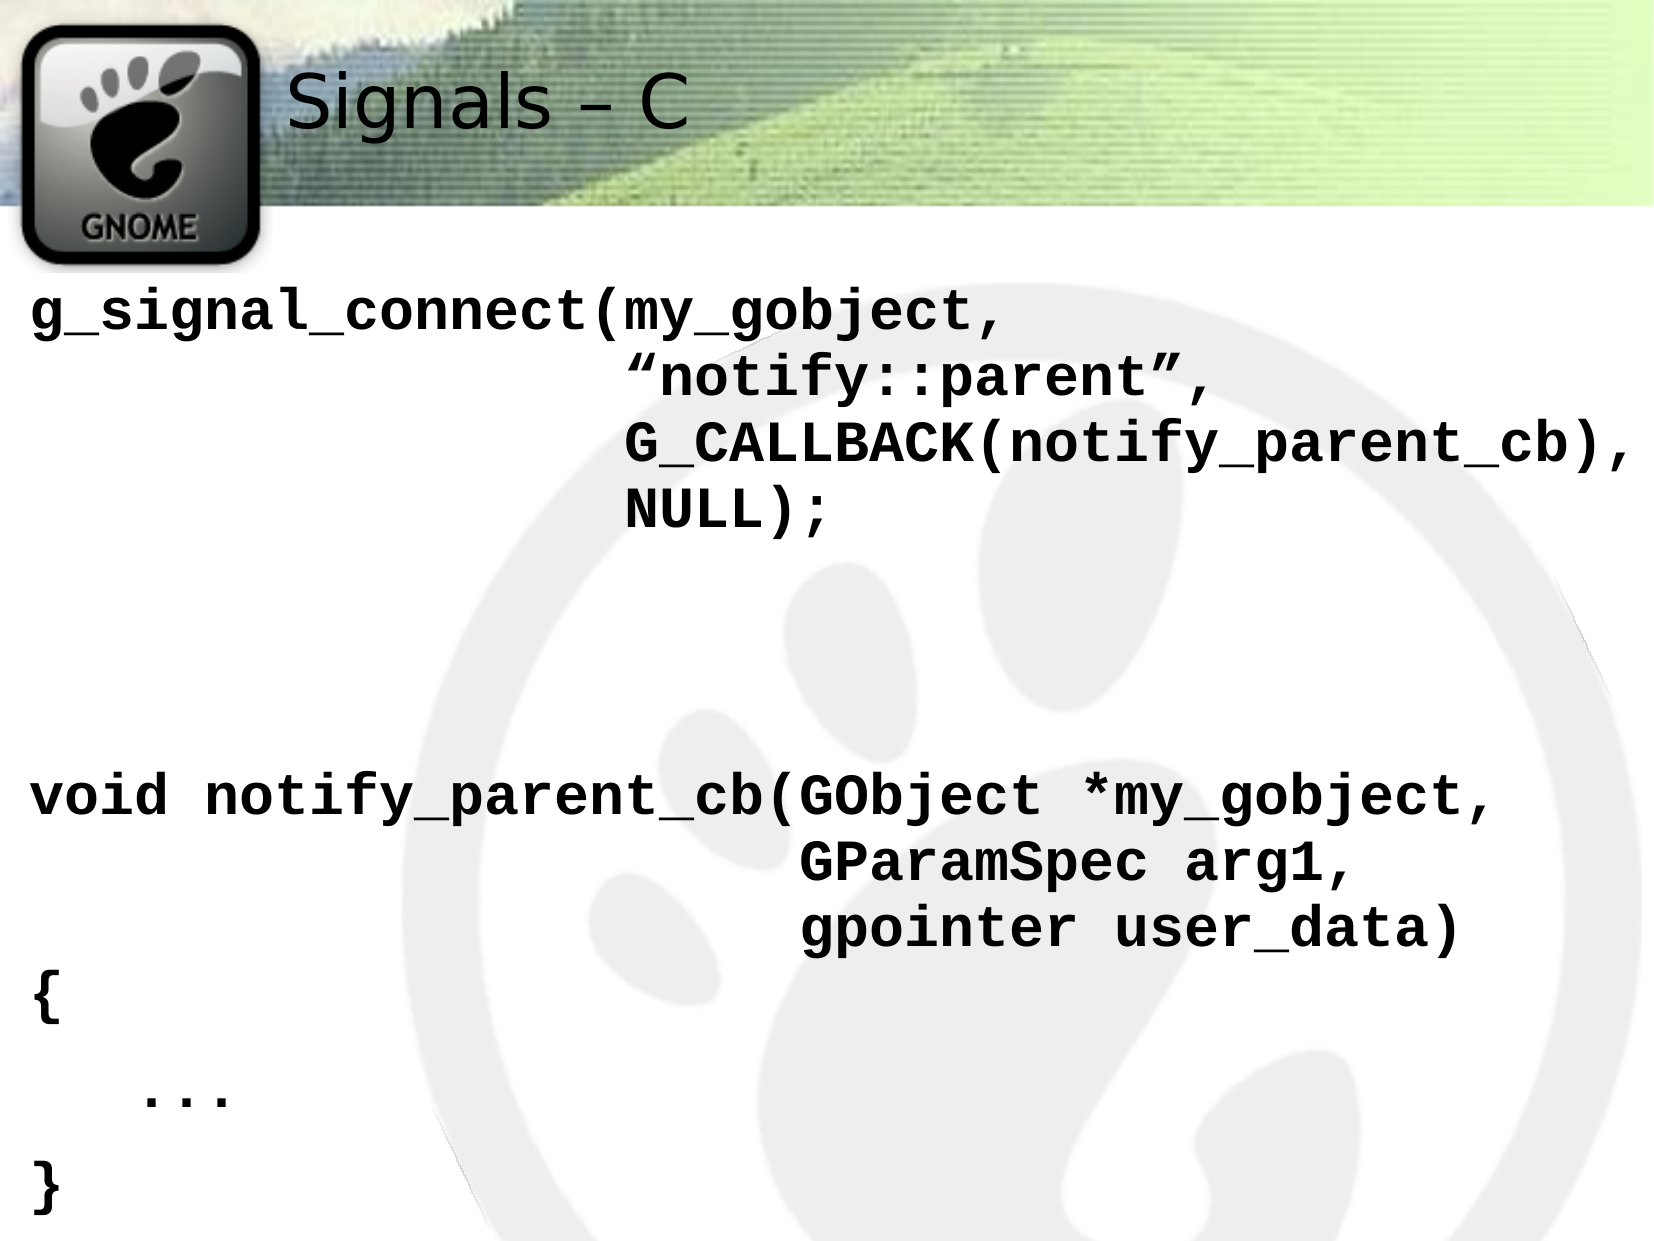

# Signals – C
g_signal_connect(my_gobject,
 “notify::parent”,
 G_CALLBACK(notify_parent_cb),
 NULL);
void notify_parent_cb(GObject *my_gobject,
 GParamSpec arg1,
 gpointer user_data)
{
 ...
}